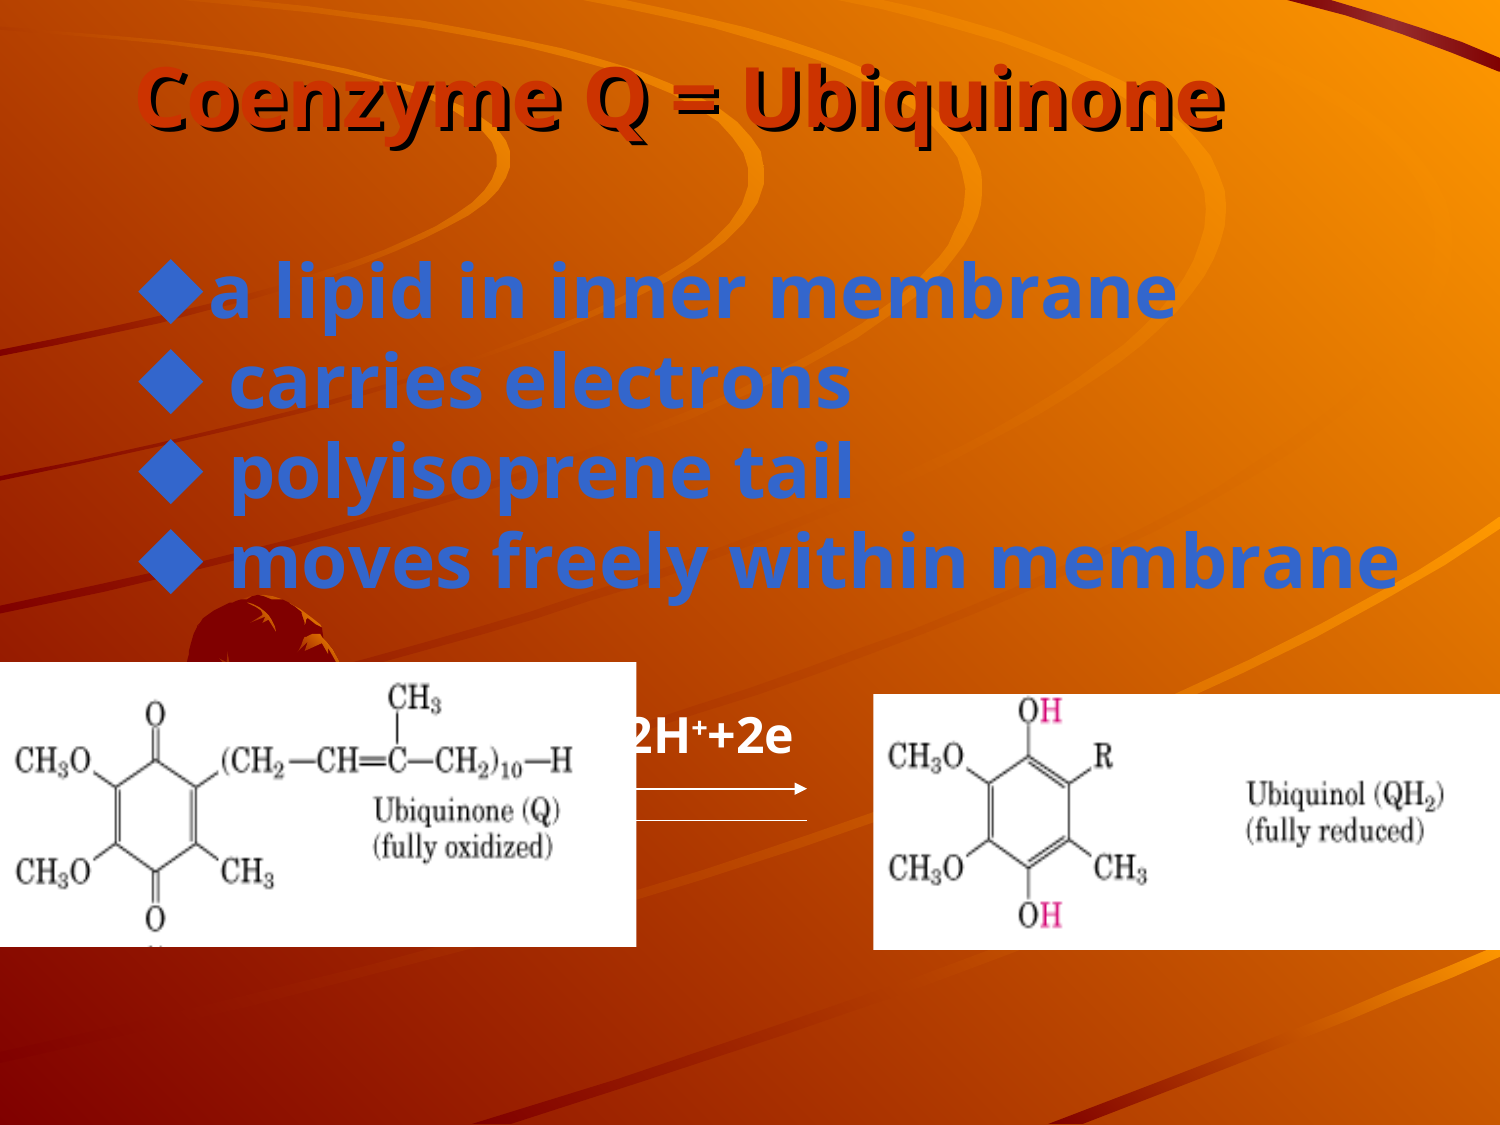

Coenzyme Q = Ubiquinone
a lipid in inner membrane
 carries electrons
 polyisoprene tail
 moves freely within membrane
2H++2e
Coenzyme Q
Coenzyme Q